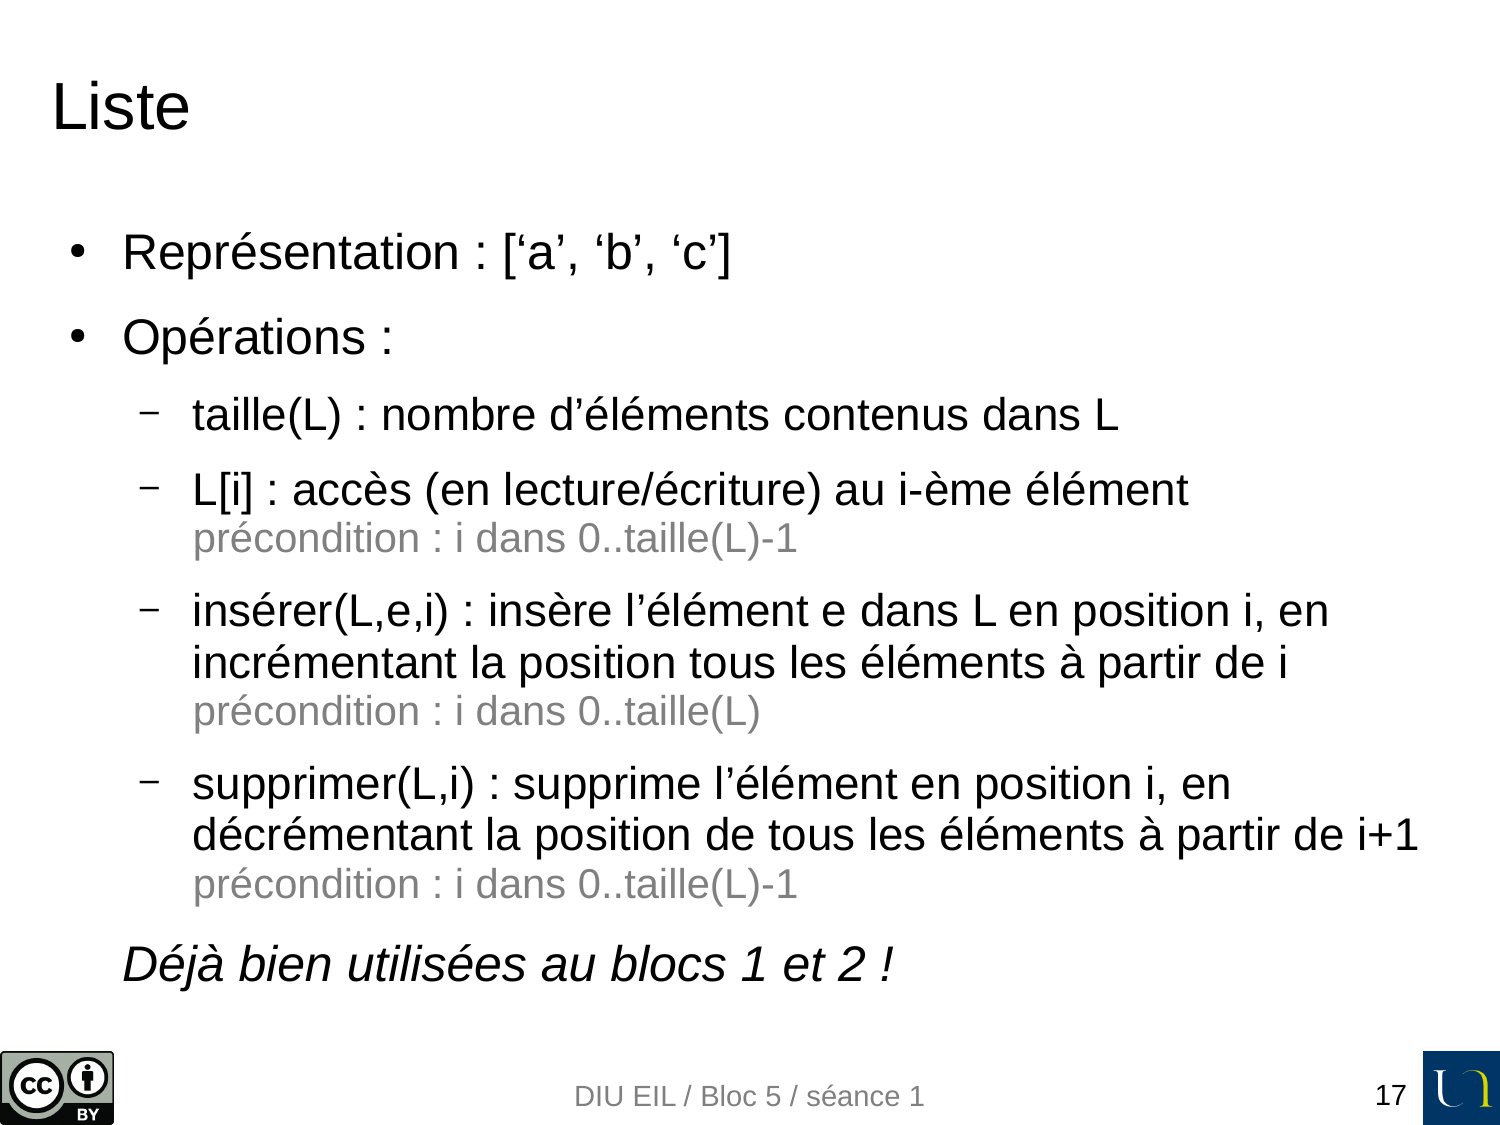

# Liste
Représentation : [‘a’, ‘b’, ‘c’]
Opérations :
taille(L) : nombre d’éléments contenus dans L
L[i] : accès (en lecture/écriture) au i-ème élément
précondition : i dans 0..taille(L)-1
insérer(L,e,i) : insère l’élément e dans L en position i, en incrémentant la position tous les éléments à partir de i
précondition : i dans 0..taille(L)
supprimer(L,i) : supprime l’élément en position i, en décrémentant la position de tous les éléments à partir de i+1
précondition : i dans 0..taille(L)-1
Déjà bien utilisées au blocs 1 et 2 !
17